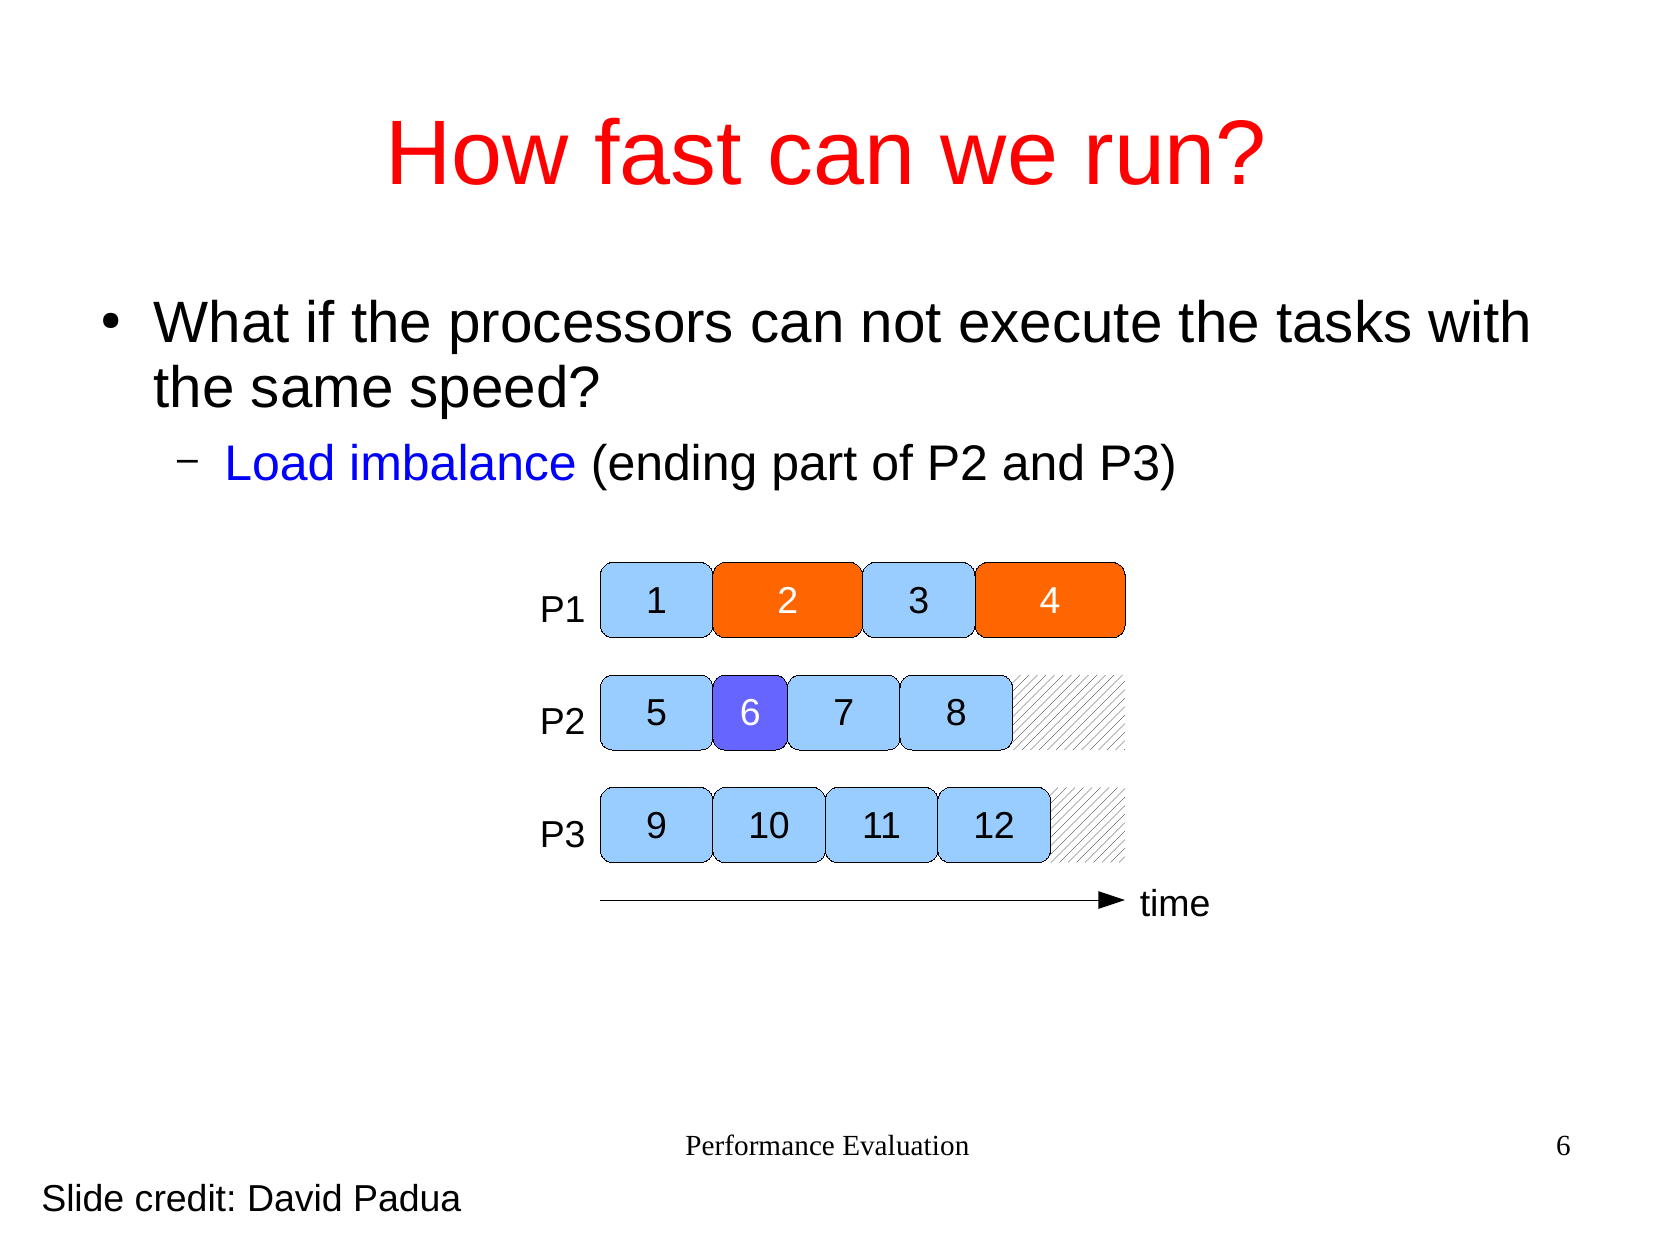

# How fast can we run?
What if the processors can not execute the tasks with the same speed?
Load imbalance (ending part of P2 and P3)
1
2
3
4
P1
5
6
7
8
P2
9
10
11
12
P3
time
Performance Evaluation
6
Slide credit: David Padua